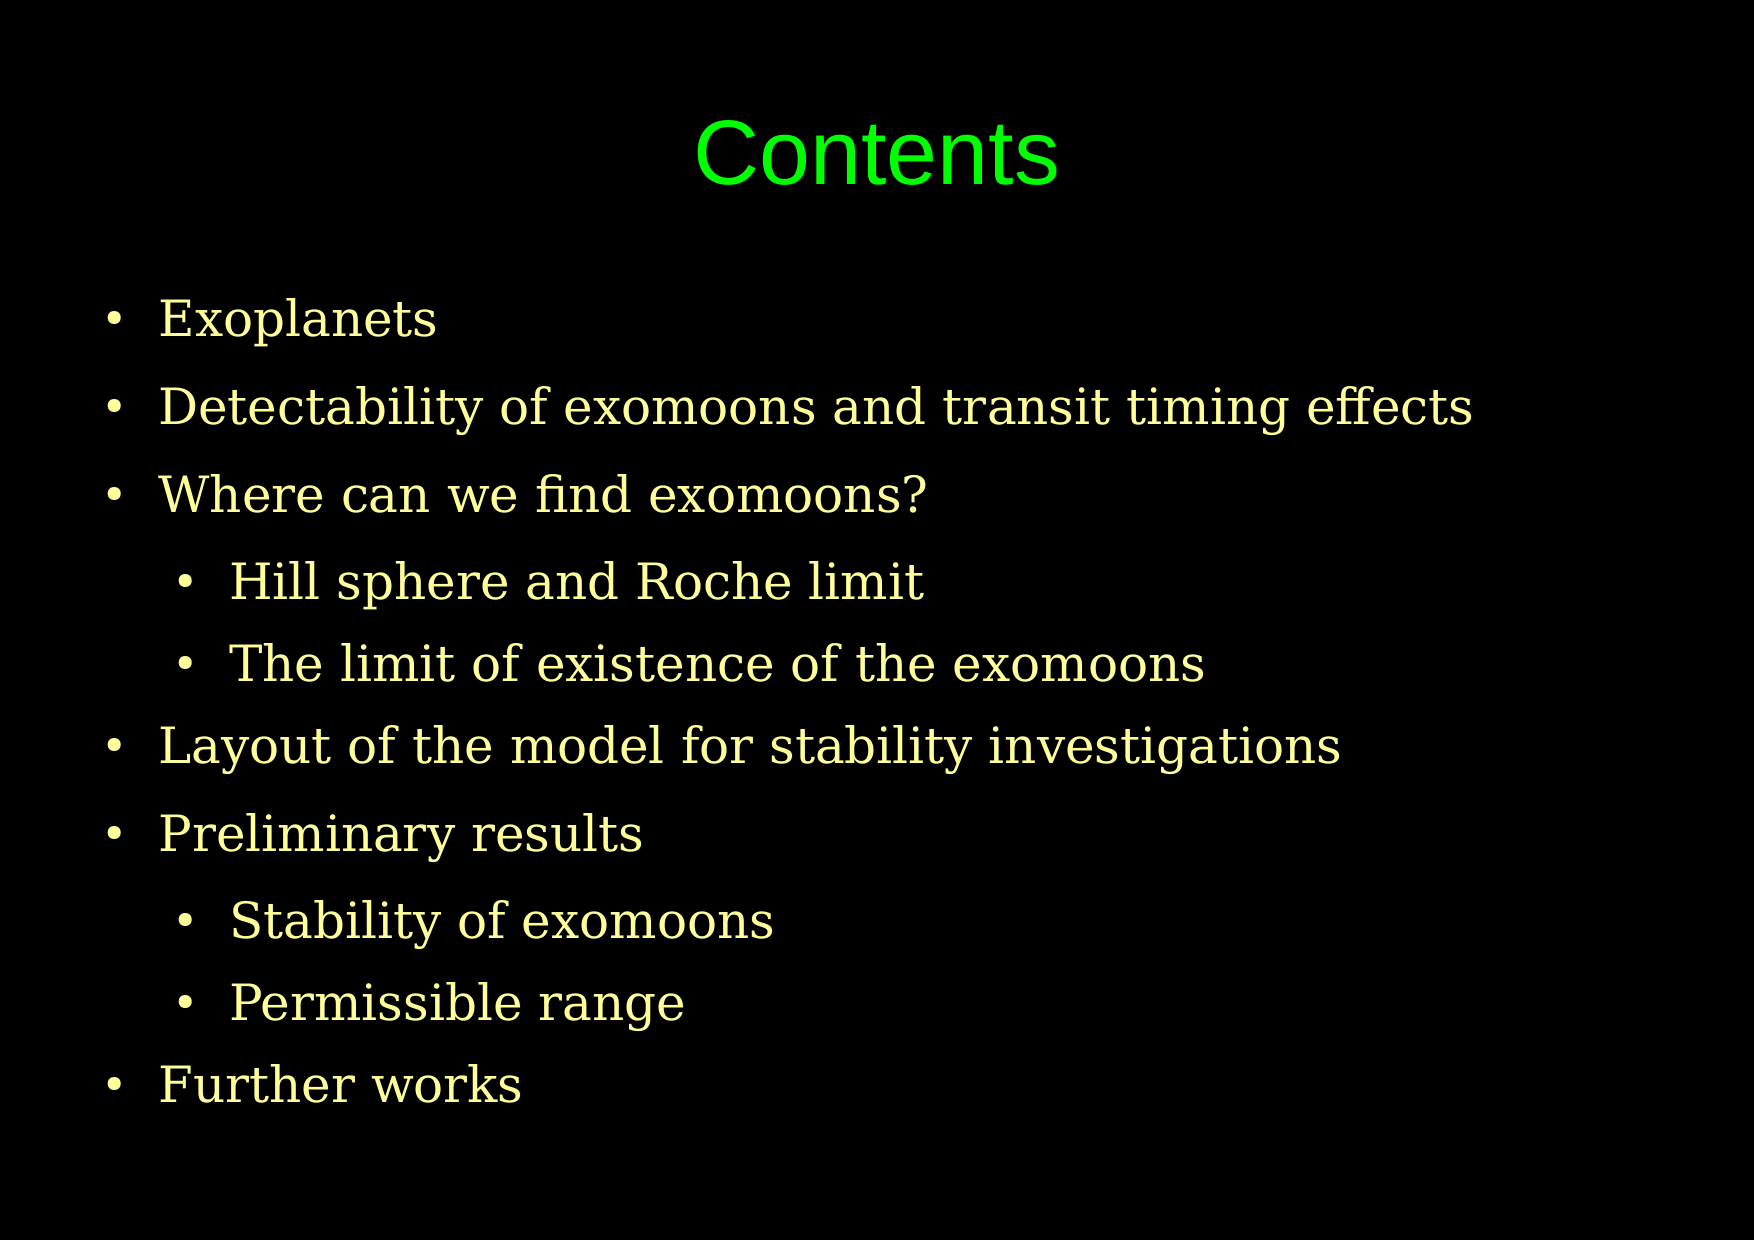

# Contents
Exoplanets
Detectability of exomoons and transit timing effects
Where can we find exomoons?
Hill sphere and Roche limit
The limit of existence of the exomoons
Layout of the model for stability investigations
Preliminary results
Stability of exomoons
Permissible range
Further works